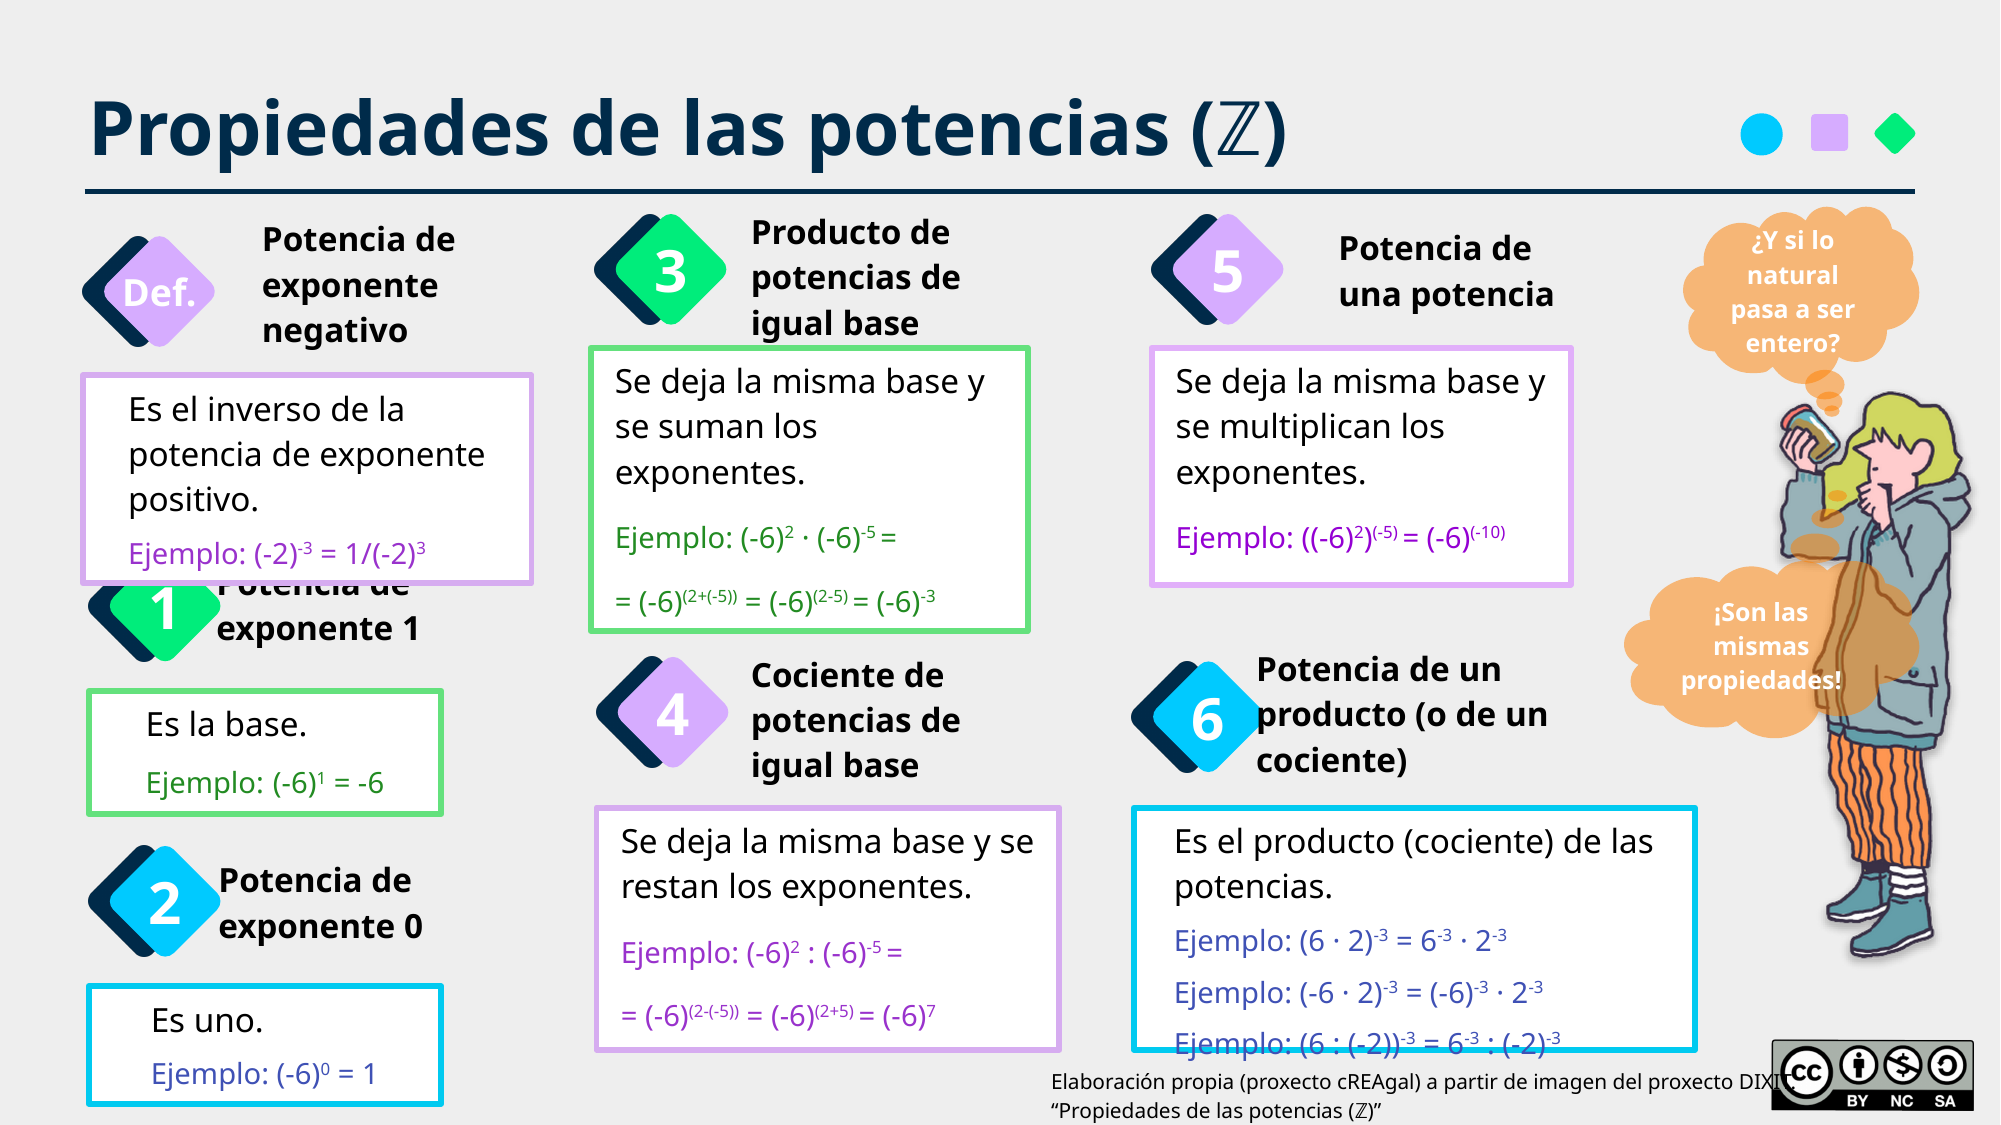

# Propiedades de las potencias (ℤ)
Producto de potencias de igual base
Potencia de exponente negativo
¿Y si lo natural pasa a ser entero?
3
5
Potencia de una potencia
Def.
Se deja la misma base y se suman los exponentes.
Ejemplo: (-6)2 · (-6)-5 =
= (-6)(2+(-5)) = (-6)(2-5) = (-6)-3
Se deja la misma base y se multiplican los exponentes.
Ejemplo: ((-6)2)(-5) = (-6)(-10)
Es el inverso de la potencia de exponente positivo.
Ejemplo: (-2)-3 = 1/(-2)3
1
Potencia de exponente 1
¡Son las mismas propiedades!
Potencia de un producto (o de un cociente)
Cociente de potencias de igual base
4
6
Es la base.
Ejemplo: (-6)1 = -6
Se deja la misma base y se restan los exponentes.
Ejemplo: (-6)2 : (-6)-5 =
= (-6)(2-(-5)) = (-6)(2+5) = (-6)7
Es el producto (cociente) de las potencias.
Ejemplo: (6 · 2)-3 = 6-3 · 2-3
Ejemplo: (-6 · 2)-3 = (-6)-3 · 2-3
Ejemplo: (6 : (-2))-3 = 6-3 : (-2)-3
2
Potencia de exponente 0
Es uno.
Ejemplo: (-6)0 = 1
Elaboración propia (proxecto cREAgal) a partir de imagen del proxecto DIXIT.
“Propiedades de las potencias (ℤ)”